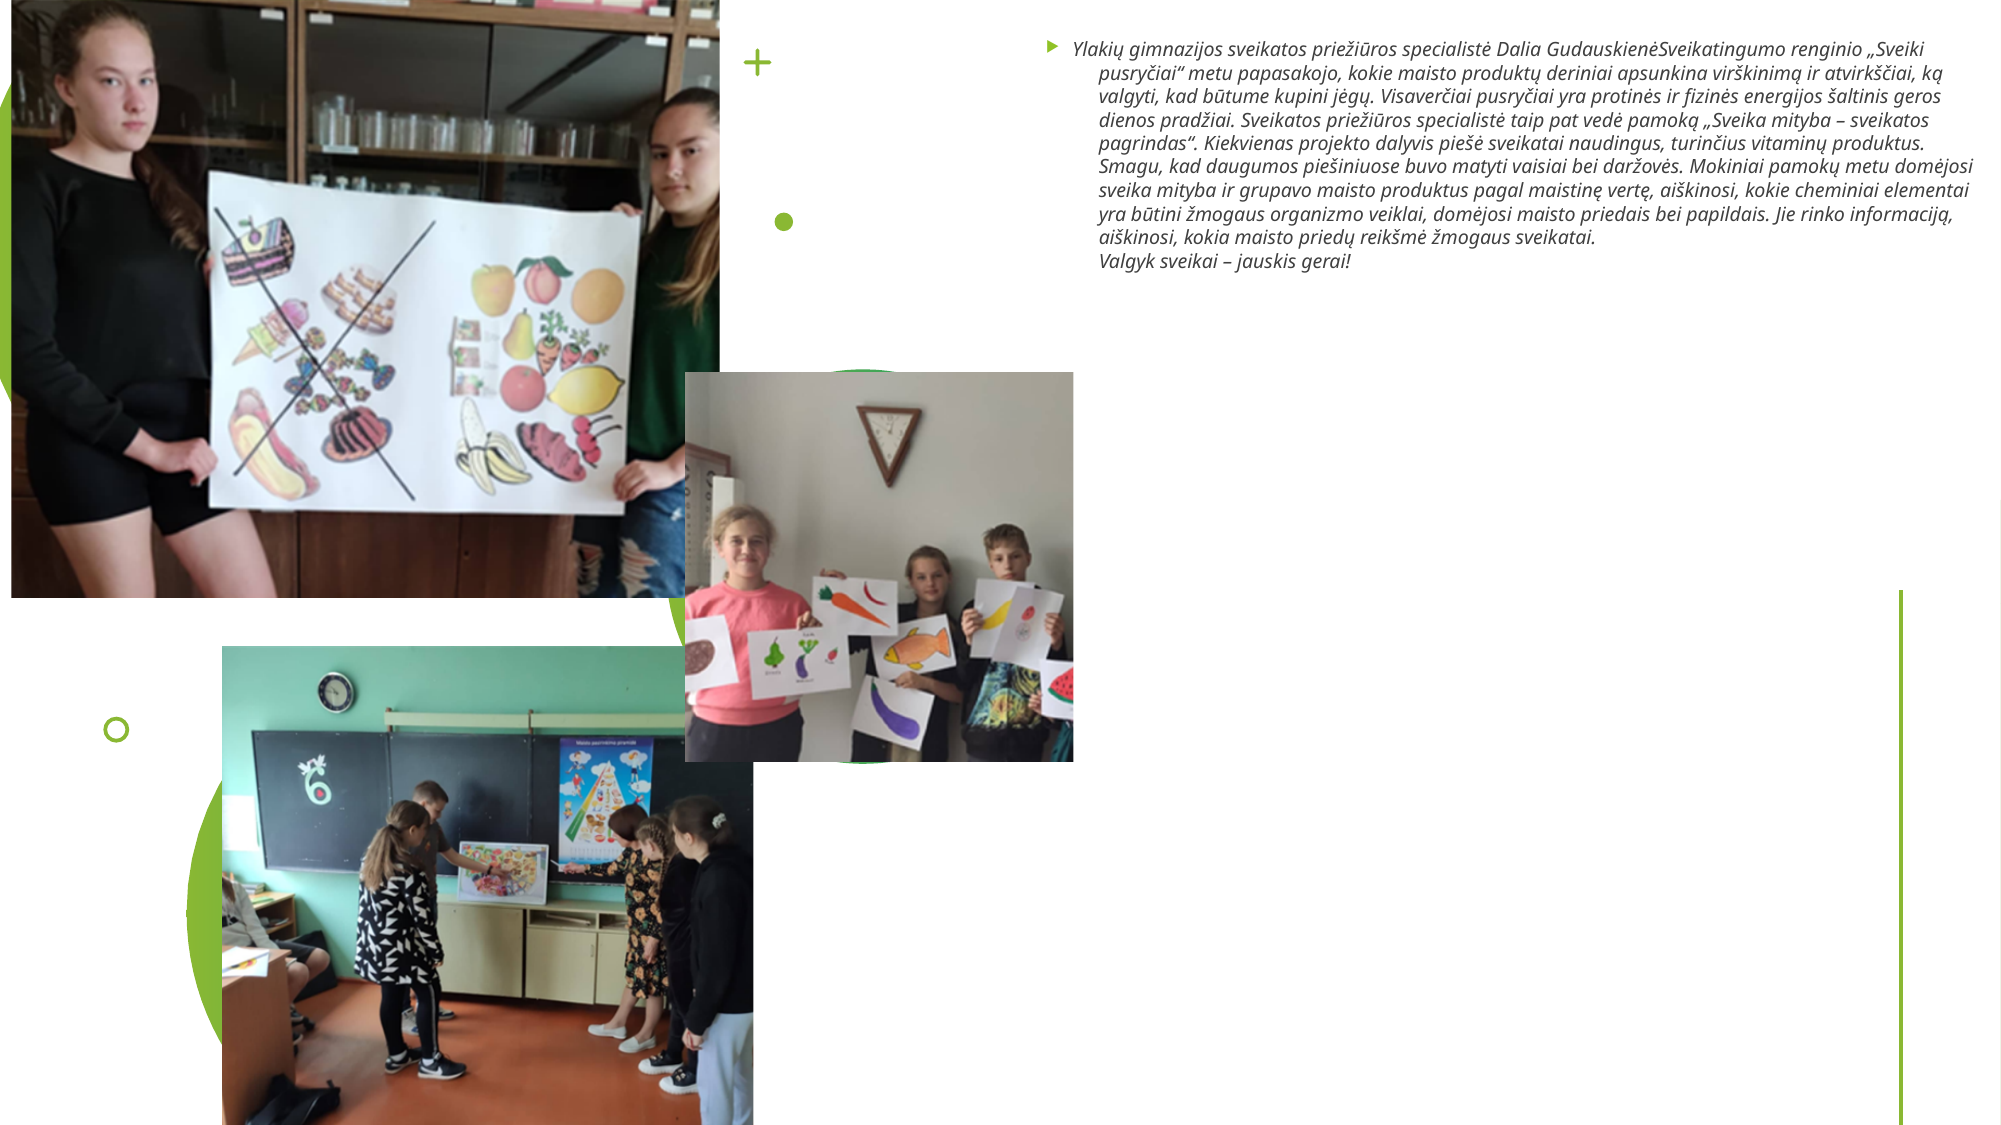

Ylakių gimnazijos sveikatos priežiūros specialistė Dalia GudauskienėSveikatingumo renginio „Sveiki pusryčiai“ metu papasakojo, kokie maisto produktų deriniai apsunkina virškinimą ir atvirkščiai, ką valgyti, kad būtume kupini jėgų. Visaverčiai pusryčiai yra protinės ir fizinės energijos šaltinis geros dienos pradžiai. Sveikatos priežiūros specialistė taip pat vedė pamoką „Sveika mityba – sveikatos pagrindas“. Kiekvienas projekto dalyvis piešė sveikatai naudingus, turinčius vitaminų produktus. Smagu, kad daugumos piešiniuose buvo matyti vaisiai bei daržovės. Mokiniai pamokų metu domėjosi sveika mityba ir grupavo maisto produktus pagal maistinę vertę, aiškinosi, kokie cheminiai elementai yra būtini žmogaus organizmo veiklai, domėjosi maisto priedais bei papildais. Jie rinko informaciją, aiškinosi, kokia maisto priedų reikšmė žmogaus sveikatai.
Valgyk sveikai – jauskis gerai!
#